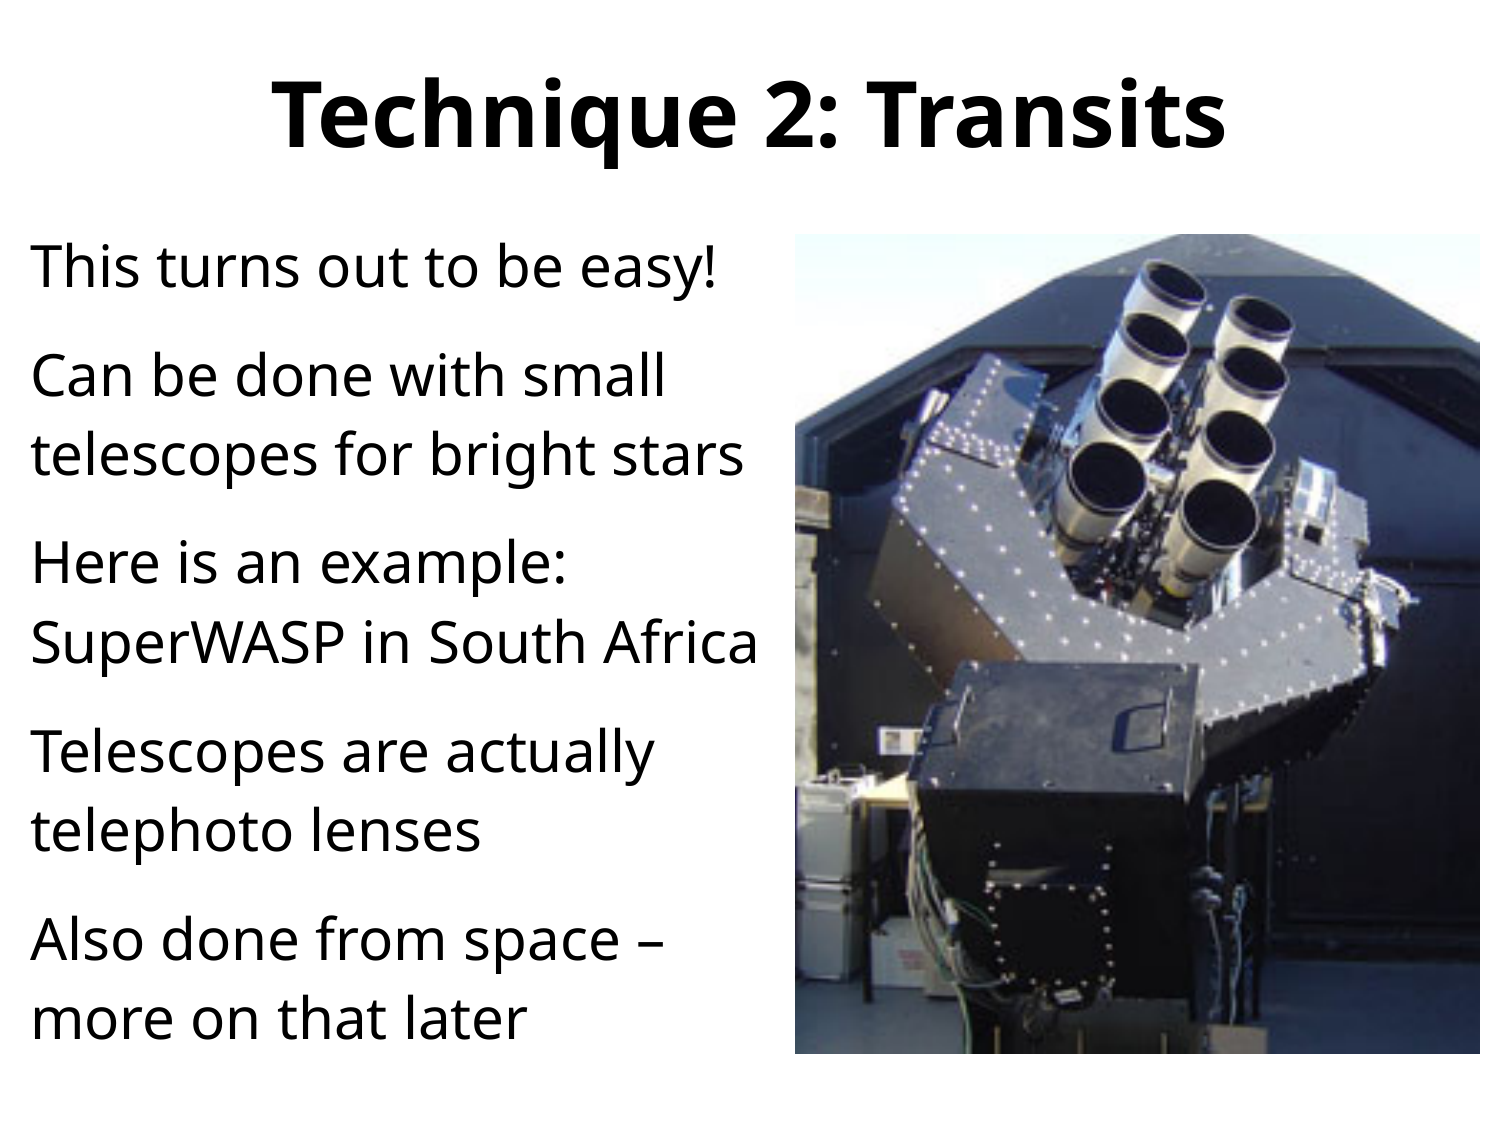

# Technique 2: Transits
This turns out to be easy!
Can be done with small
telescopes for bright stars
Here is an example:
SuperWASP in South Africa
Telescopes are actually
telephoto lenses
Also done from space –
more on that later